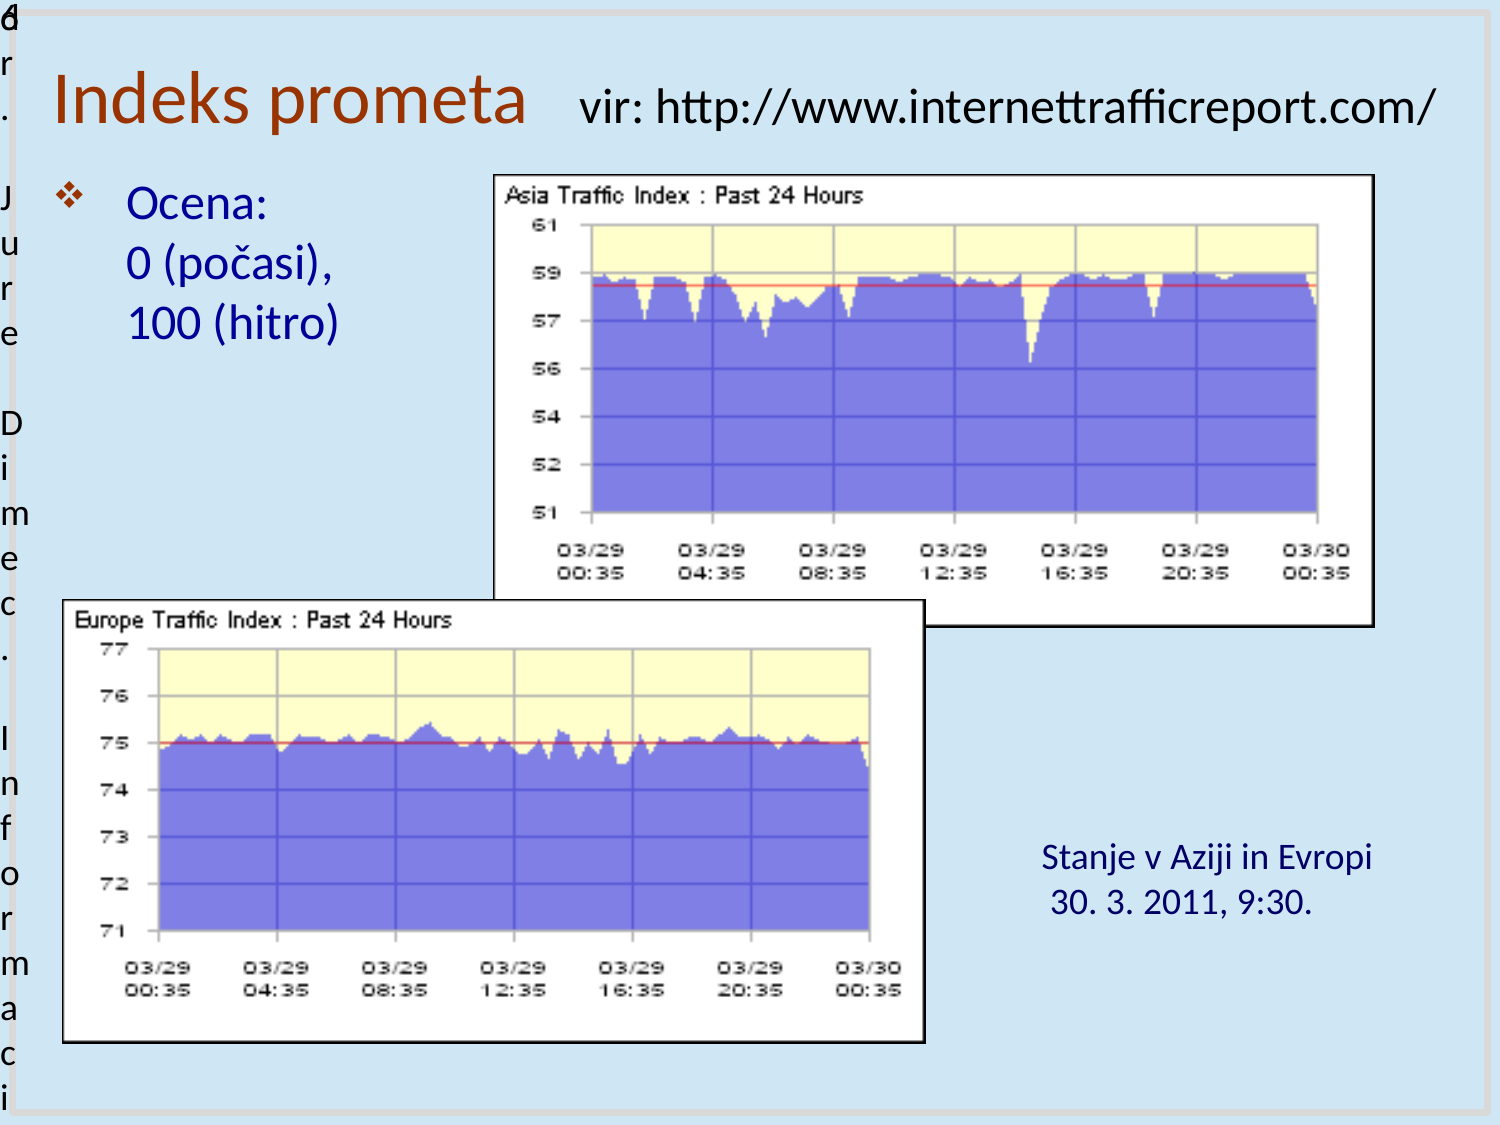

dr. Jure Dimec. Informacijski viri na Internetu (2012 / 13). Statistika prometa na Internetu.
# Indeks prometa vir: http://www.internettrafficreport.com/
Ocena:
0 (počasi),
100 (hitro)
Stanje v Aziji in Evropi
 30. 3. 2011, 9:30.